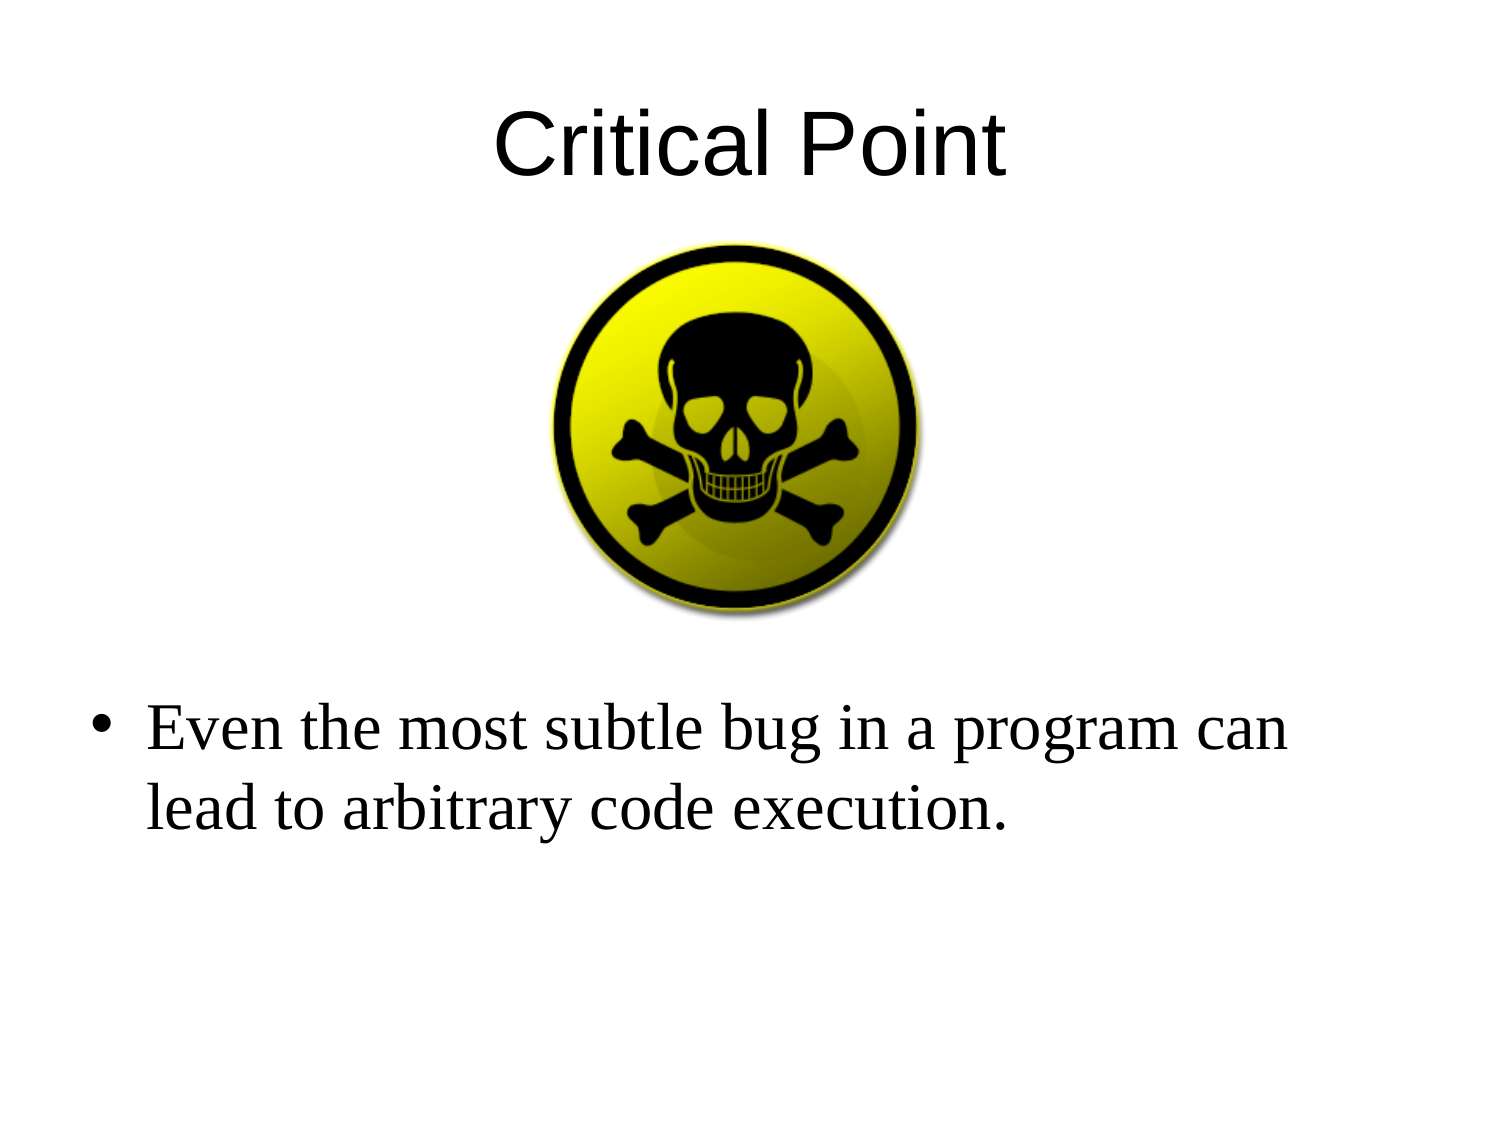

# Critical Point
Even the most subtle bug in a program can lead to arbitrary code execution.